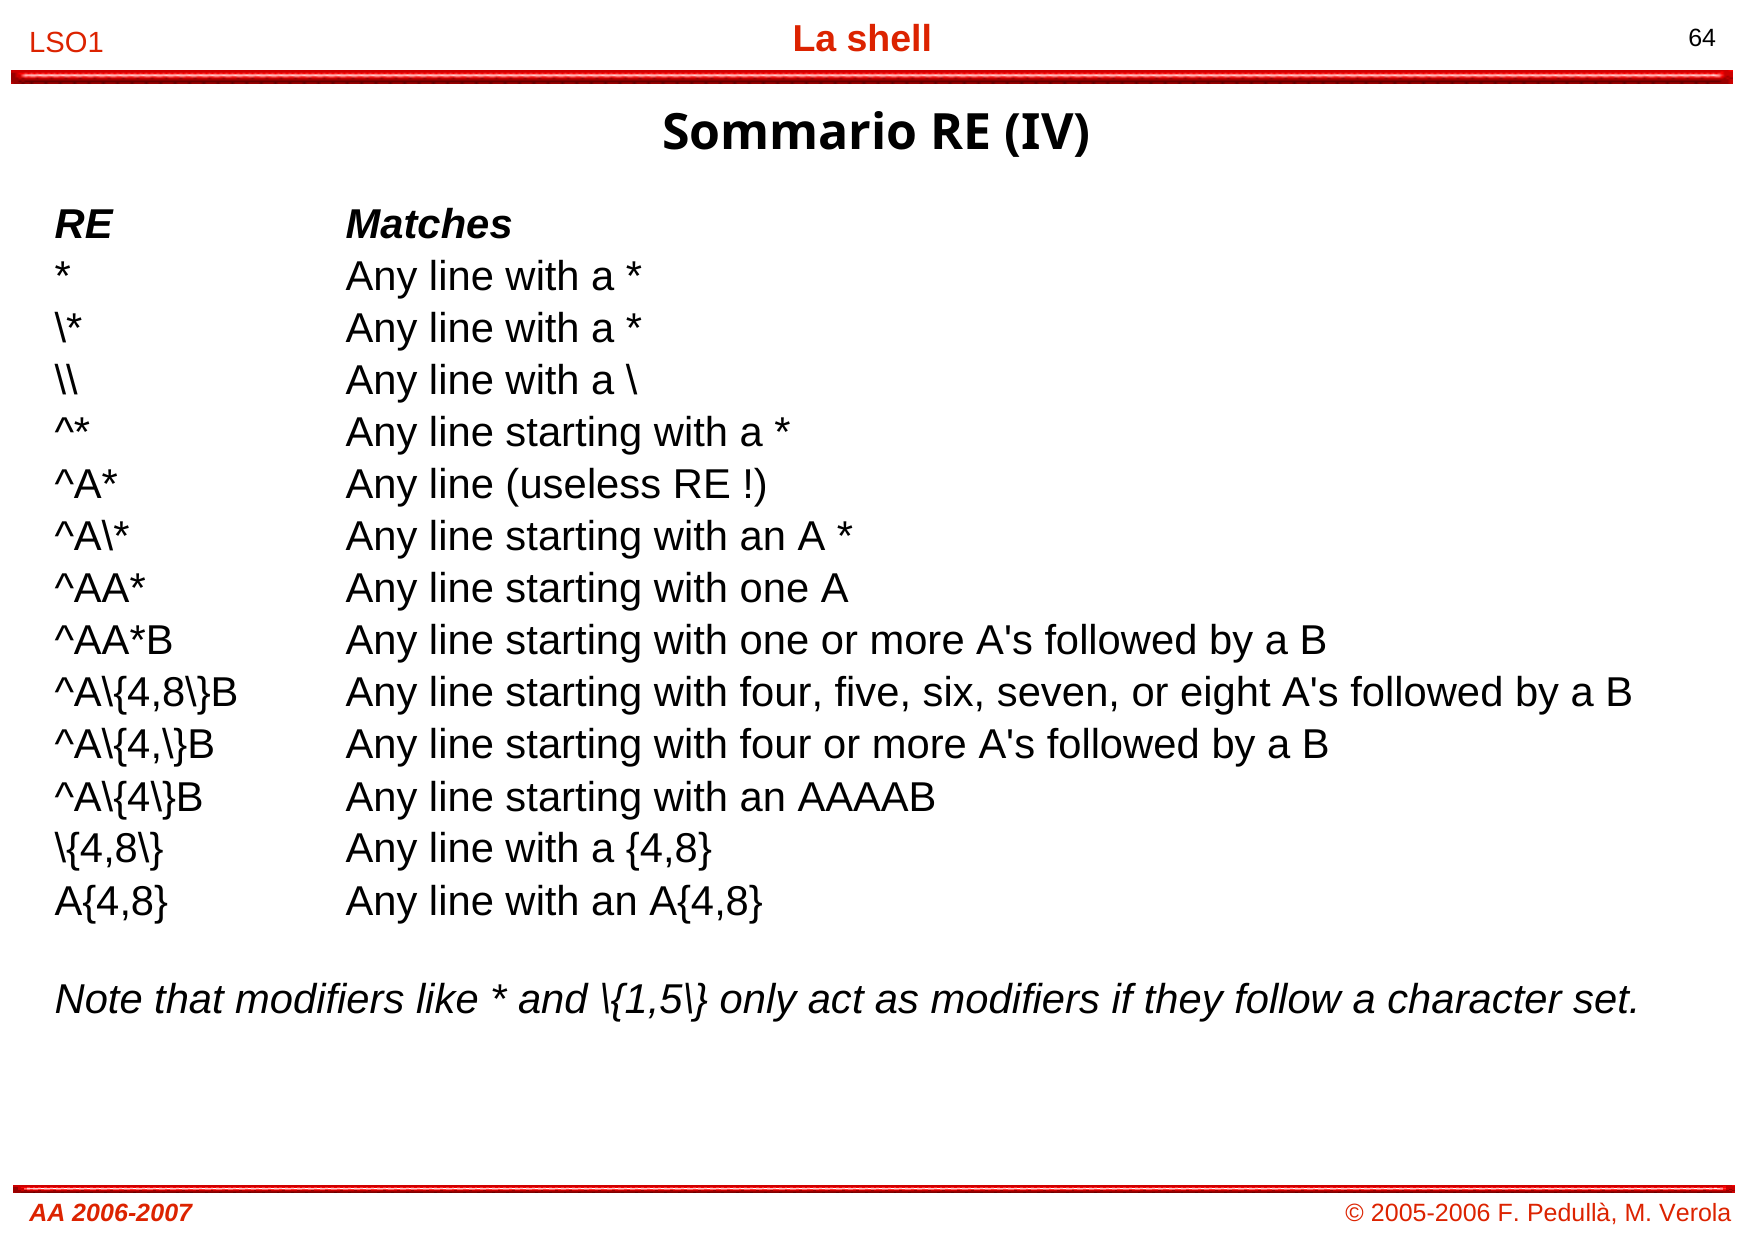

# Sommario RE (IV)
RE				Matches
*				Any line with a *
\*				Any line with a *
\\				Any line with a \
^*				Any line starting with a *
^A*				Any line (useless RE !)
^A\*			Any line starting with an A *
^AA*			Any line starting with one A
^AA*B			Any line starting with one or more A's followed by a B
^A\{4,8\}B		Any line starting with four, five, six, seven, or eight A's followed by a B
^A\{4,\}B		Any line starting with four or more A's followed by a B
^A\{4\}B		Any line starting with an AAAAB
\{4,8\}			Any line with a {4,8}
A{4,8}			Any line with an A{4,8}
Note that modifiers like * and \{1,5\} only act as modifiers if they follow a character set.